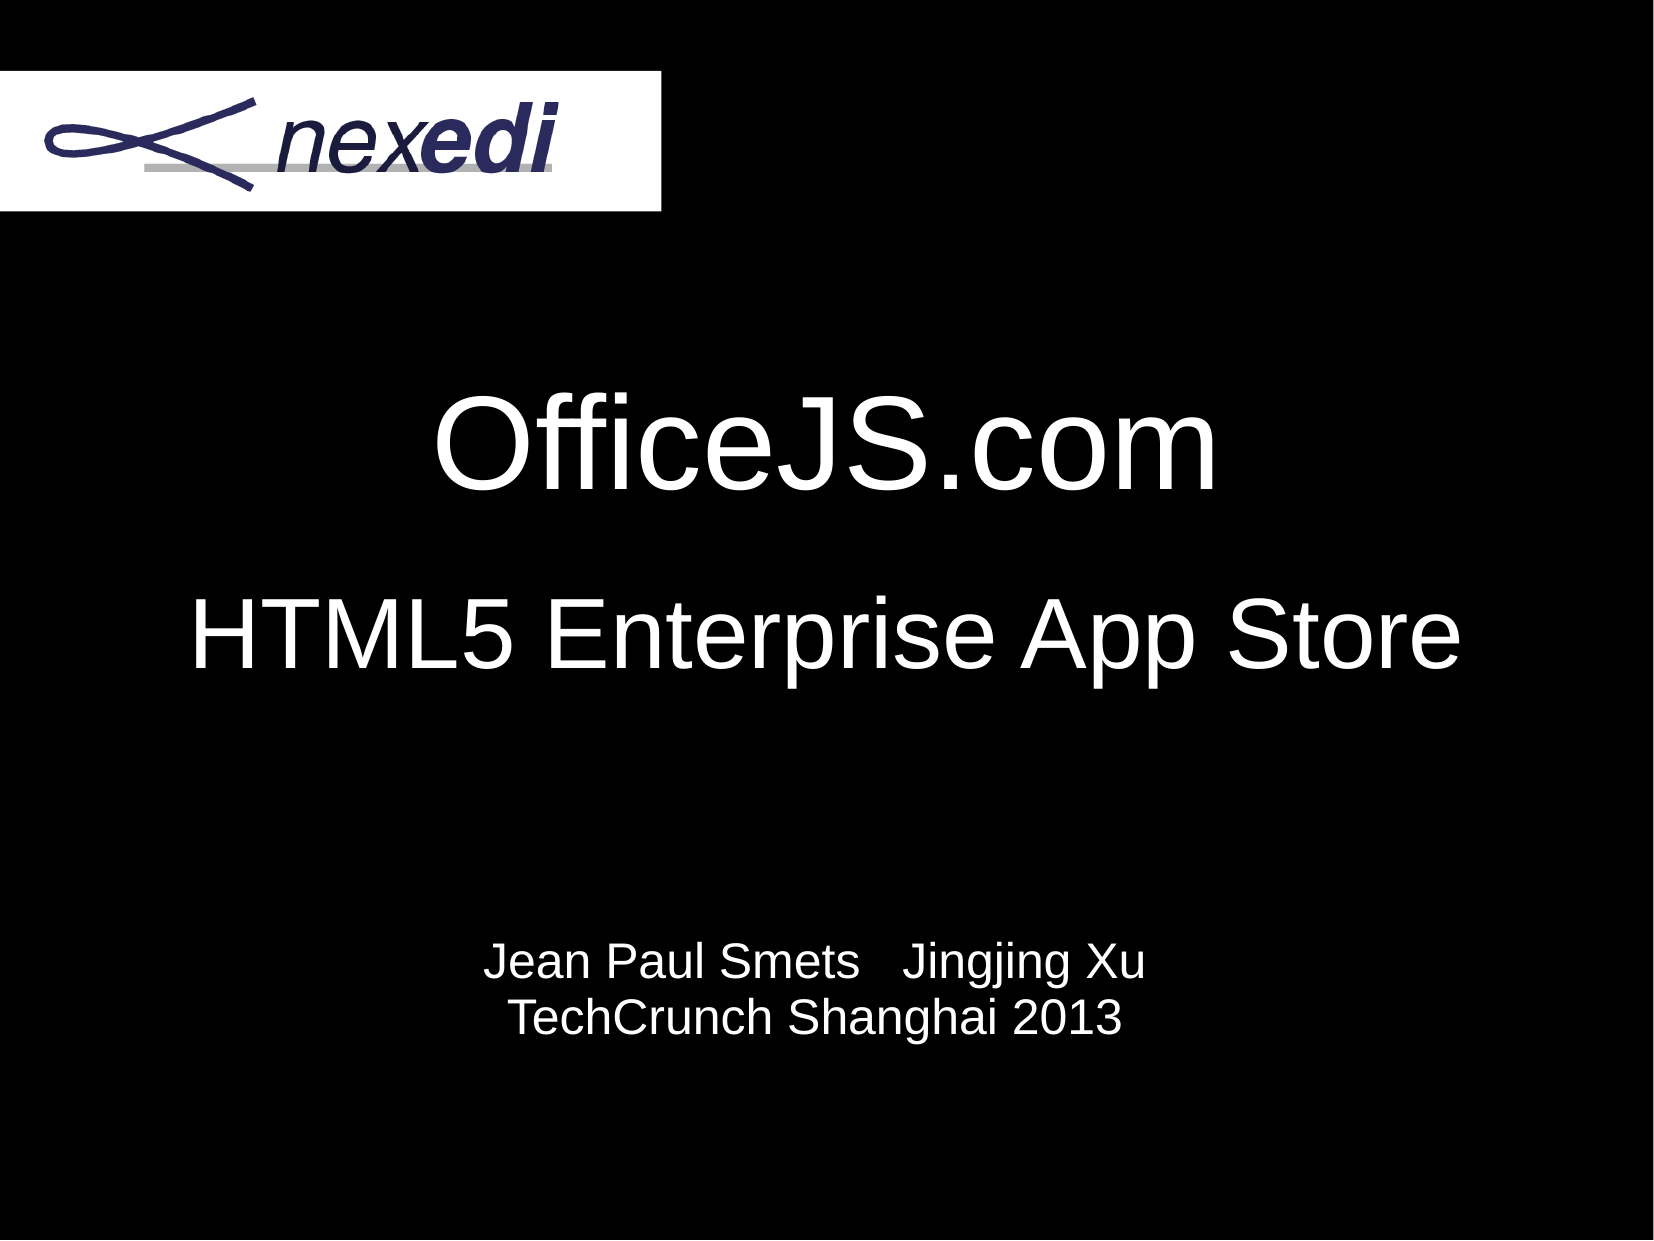

# OfficeJS.com
HTML5 Enterprise App Store
Jean Paul Smets Jingjing Xu
TechCrunch Shanghai 2013